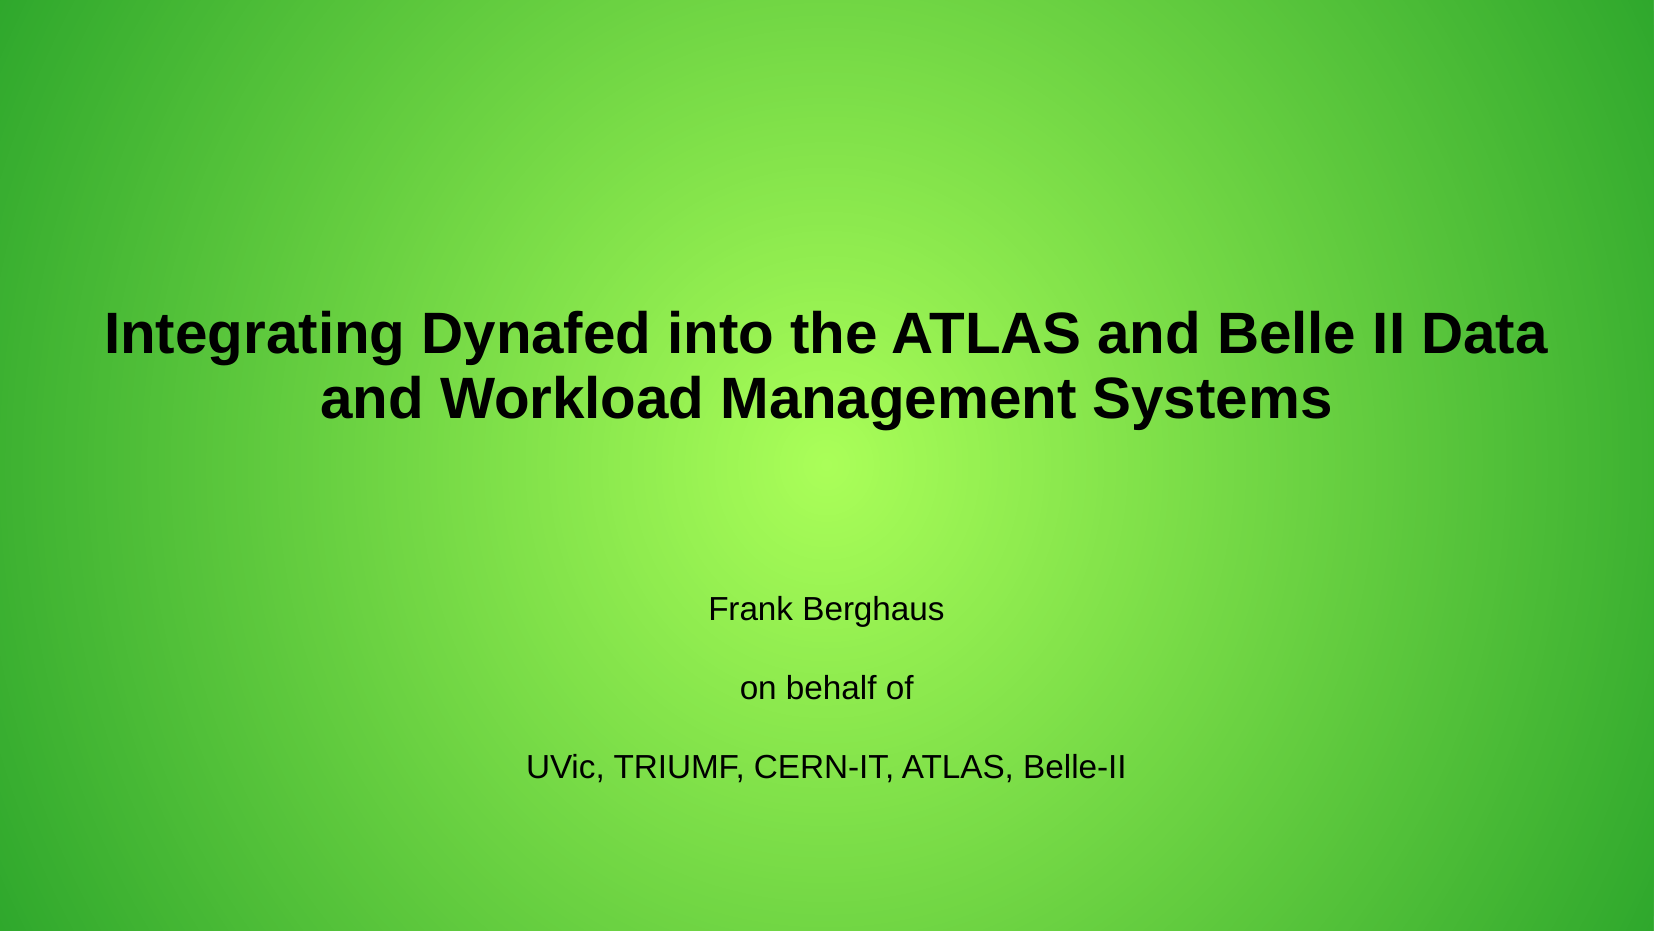

# Integrating Dynafed into the ATLAS and Belle II Data and Workload Management Systems
Frank Berghaus
on behalf of
UVic, TRIUMF, CERN-IT, ATLAS, Belle-II